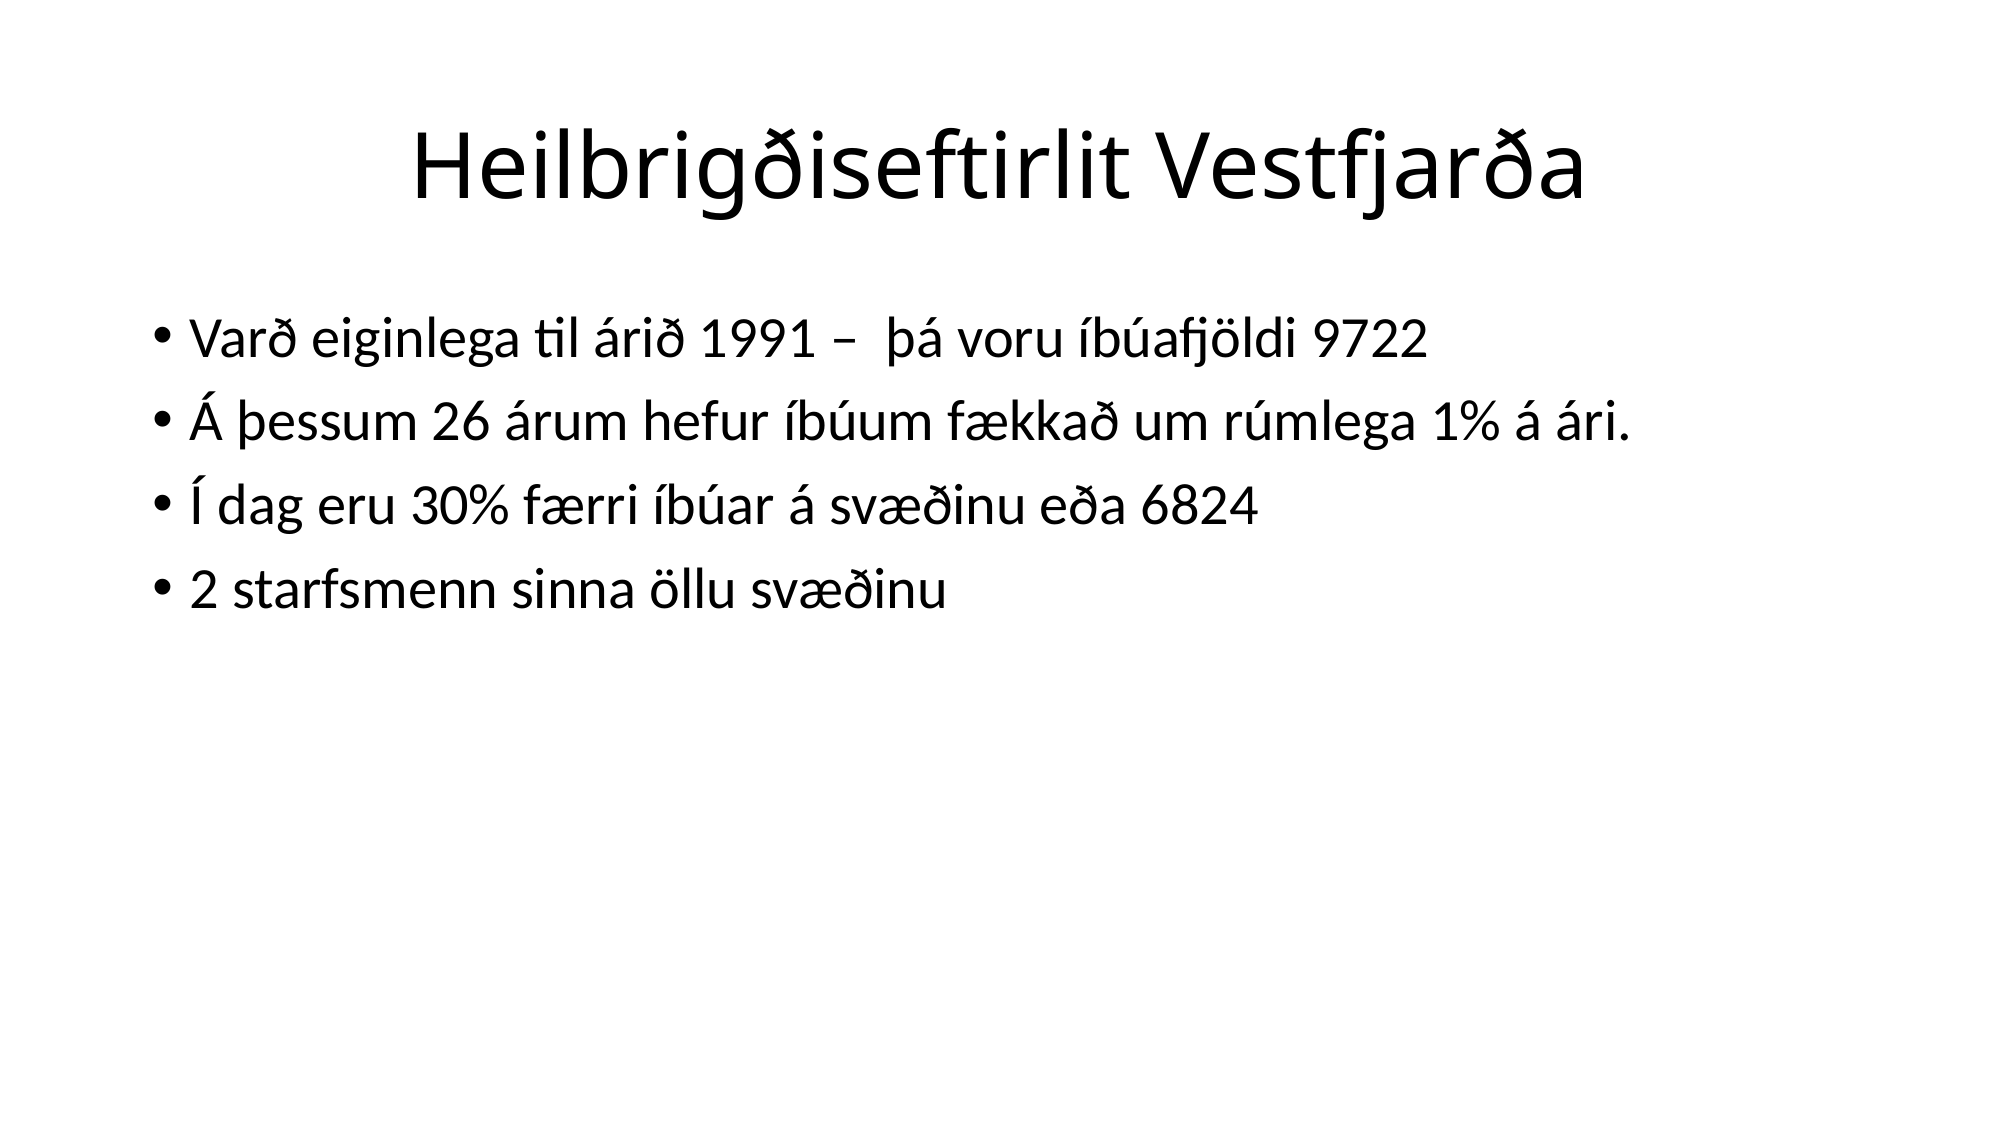

# Heilbrigðiseftirlit Vestfjarða
Varð eiginlega til árið 1991 – þá voru íbúafjöldi 9722
Á þessum 26 árum hefur íbúum fækkað um rúmlega 1% á ári.
Í dag eru 30% færri íbúar á svæðinu eða 6824
2 starfsmenn sinna öllu svæðinu